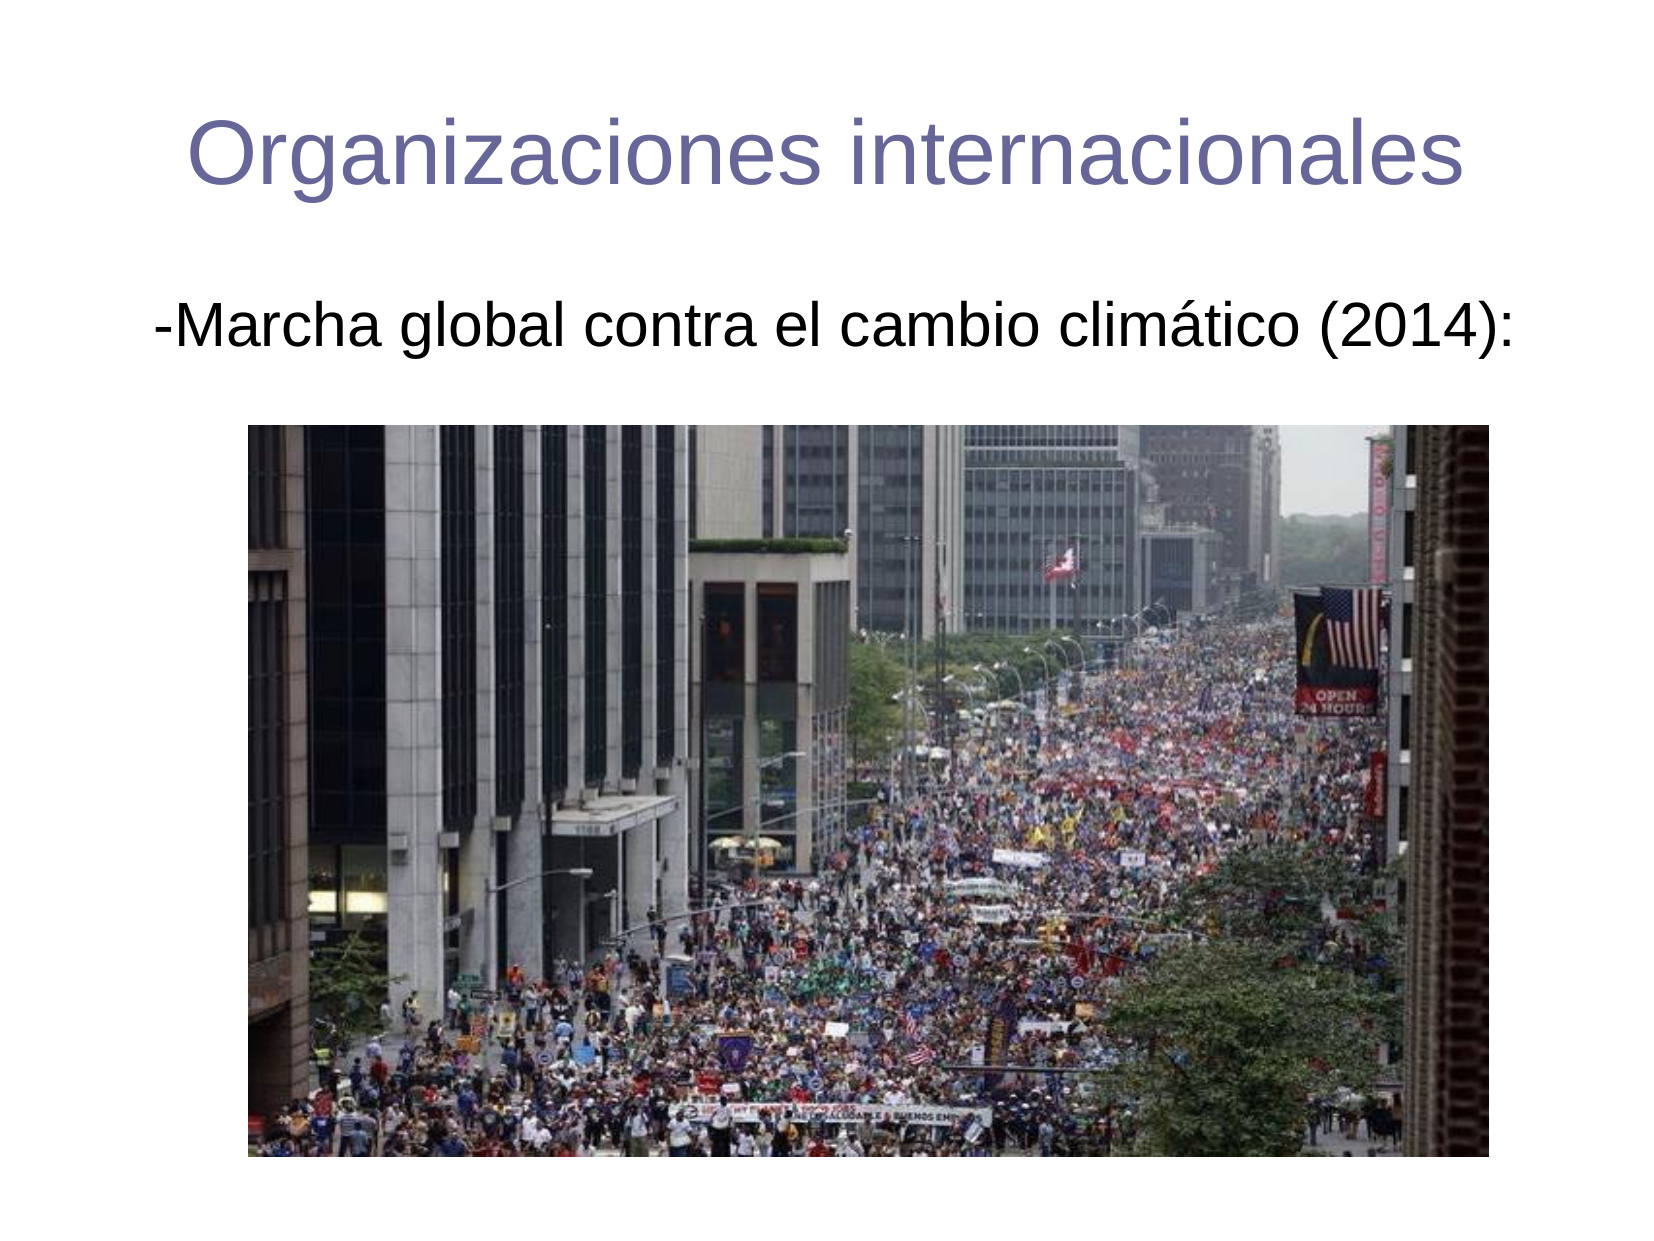

# Organizaciones internacionales
-Marcha global contra el cambio climático (2014):